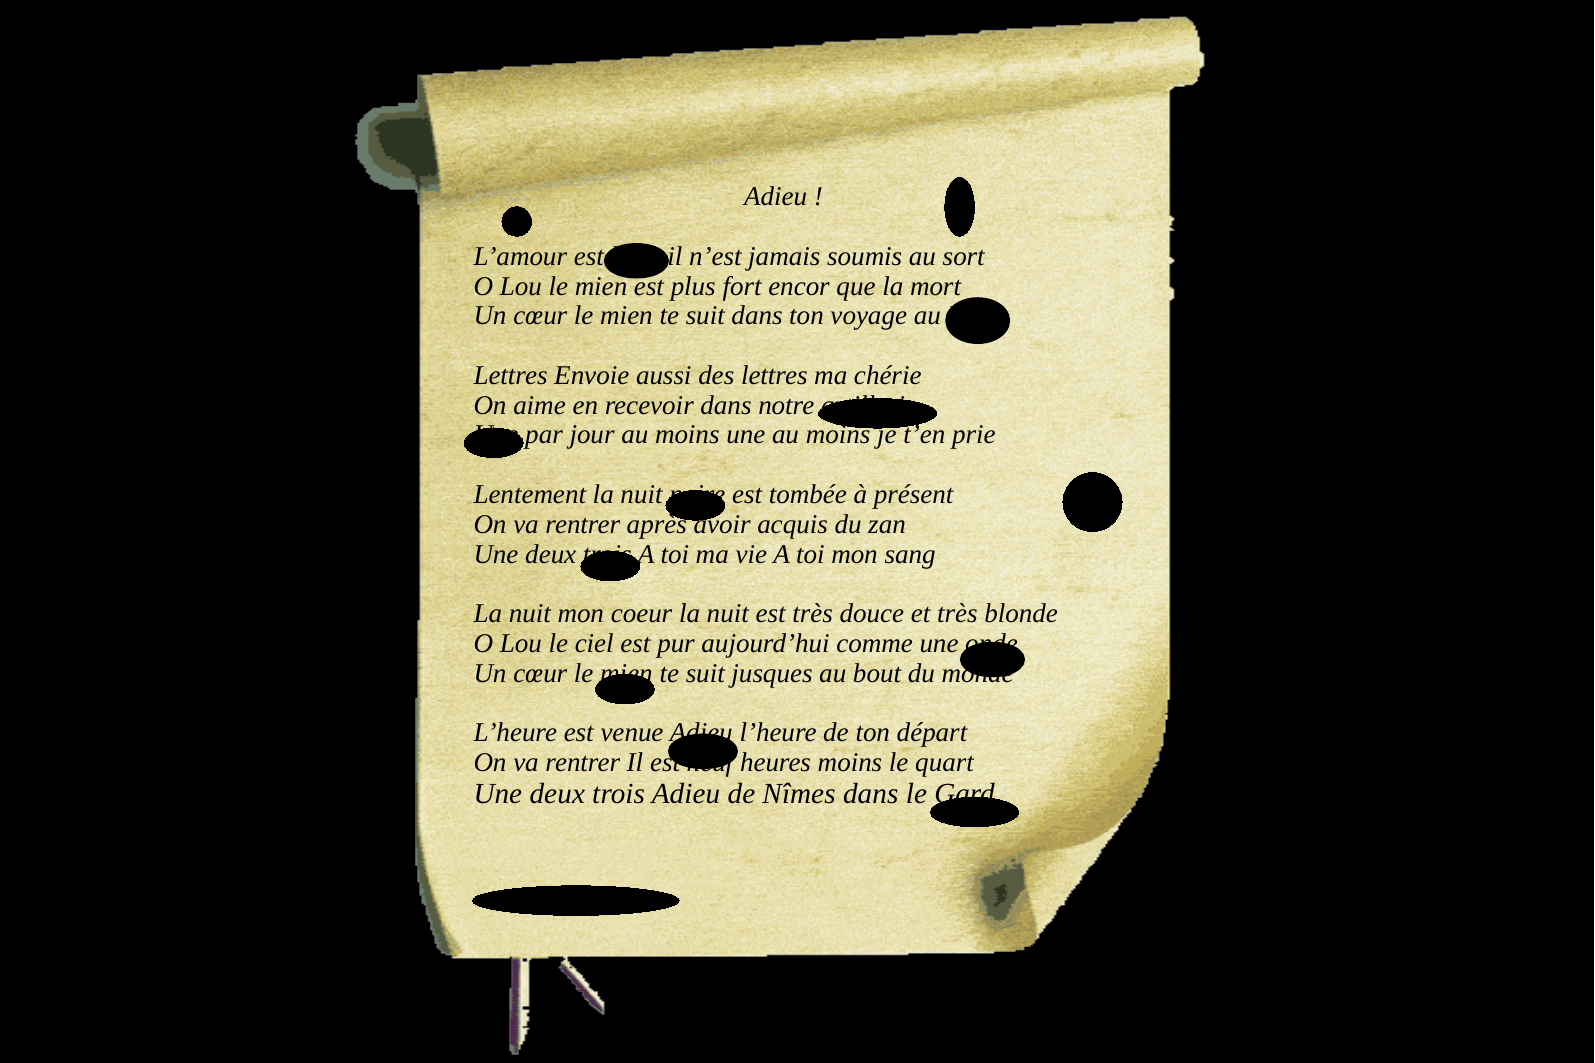

Adieu !
L’amour est libre il n’est jamais soumis au sort
O Lou le mien est plus fort encor que la mort
Un cœur le mien te suit dans ton voyage au Nord
Lettres Envoie aussi des lettres ma chérie
On aime en recevoir dans notre artillerie
Une par jour au moins une au moins je t’en prie
Lentement la nuit noire est tombée à présent
On va rentrer après avoir acquis du zan
Une deux trois A toi ma vie A toi mon sang
La nuit mon coeur la nuit est très douce et très blonde
O Lou le ciel est pur aujourd’hui comme une onde
Un cœur le mien te suit jusques au bout du monde
L’heure est venue Adieu l’heure de ton départ
On va rentrer Il est neuf heures moins le quart
Une deux trois Adieu de Nîmes dans le Gard